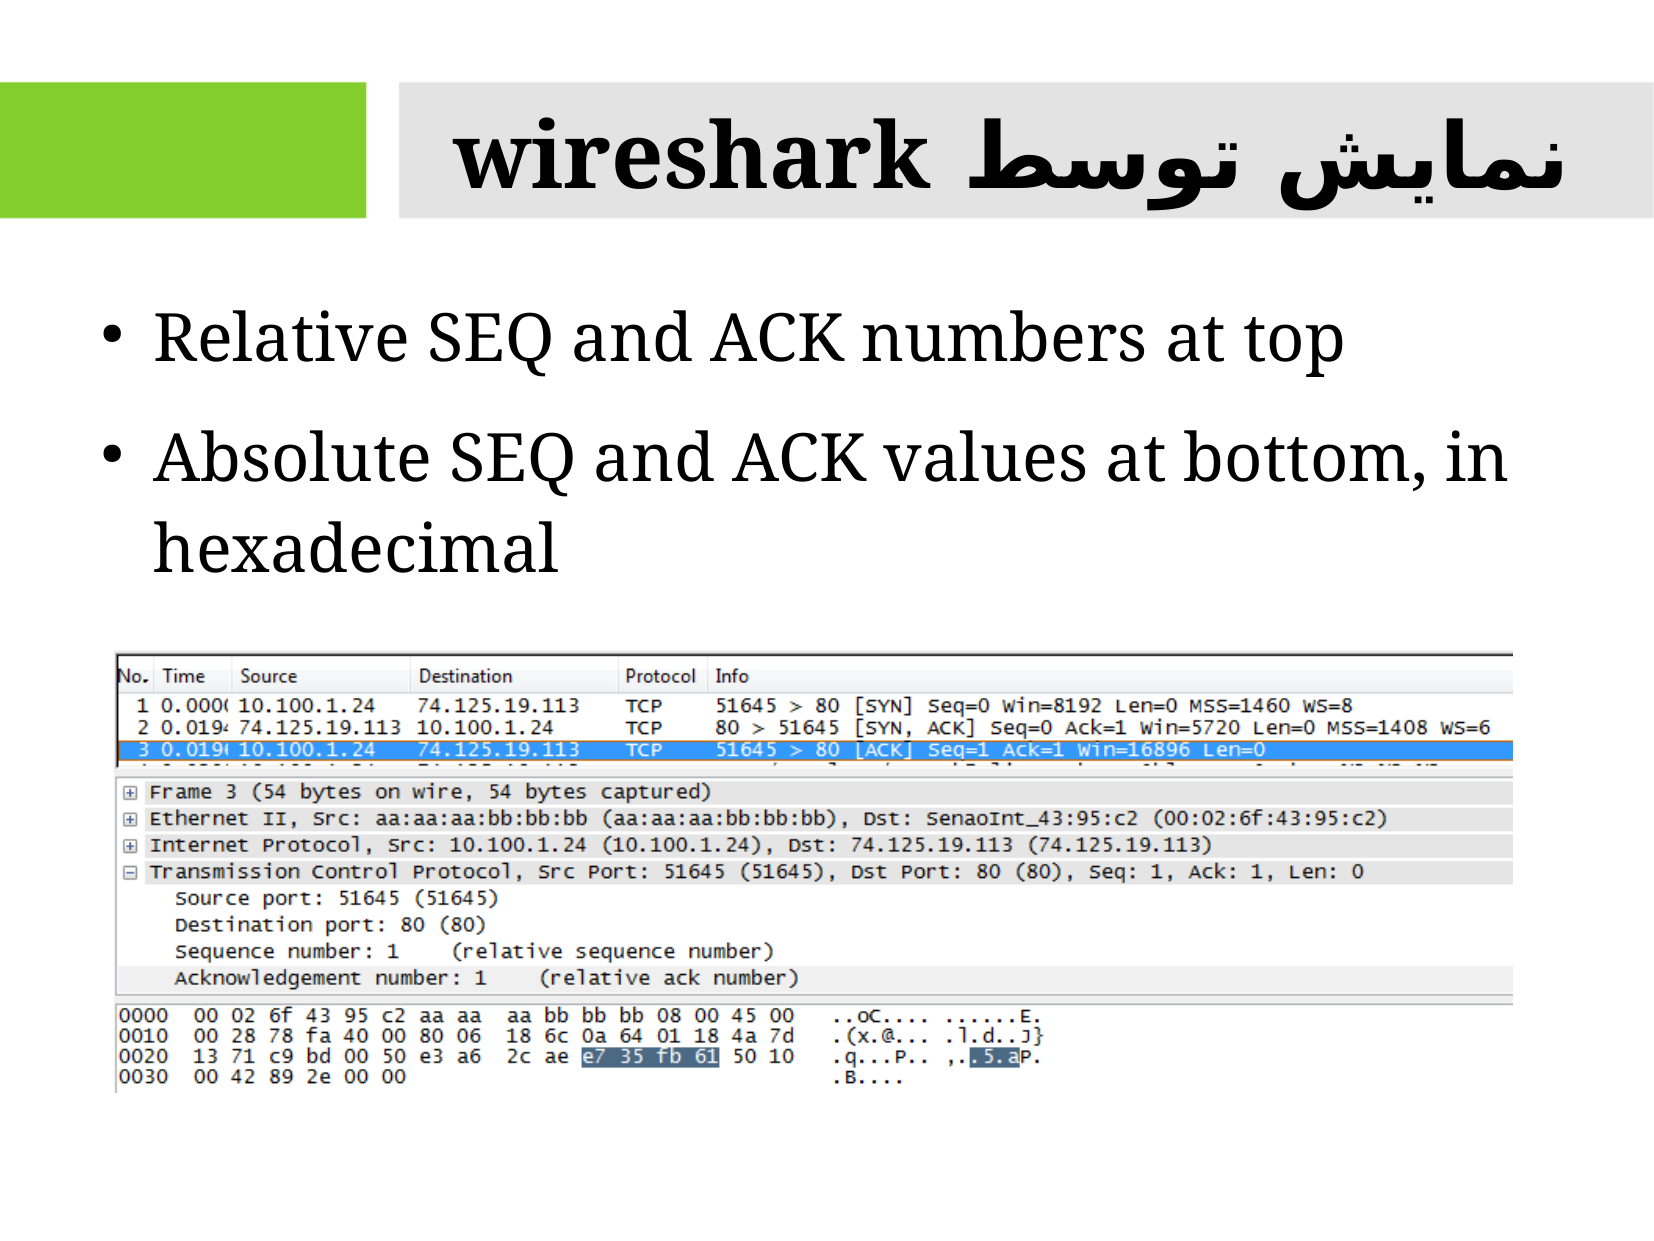

# نمایش توسط wireshark
Relative SEQ and ACK numbers at top
Absolute SEQ and ACK values at bottom, in hexadecimal